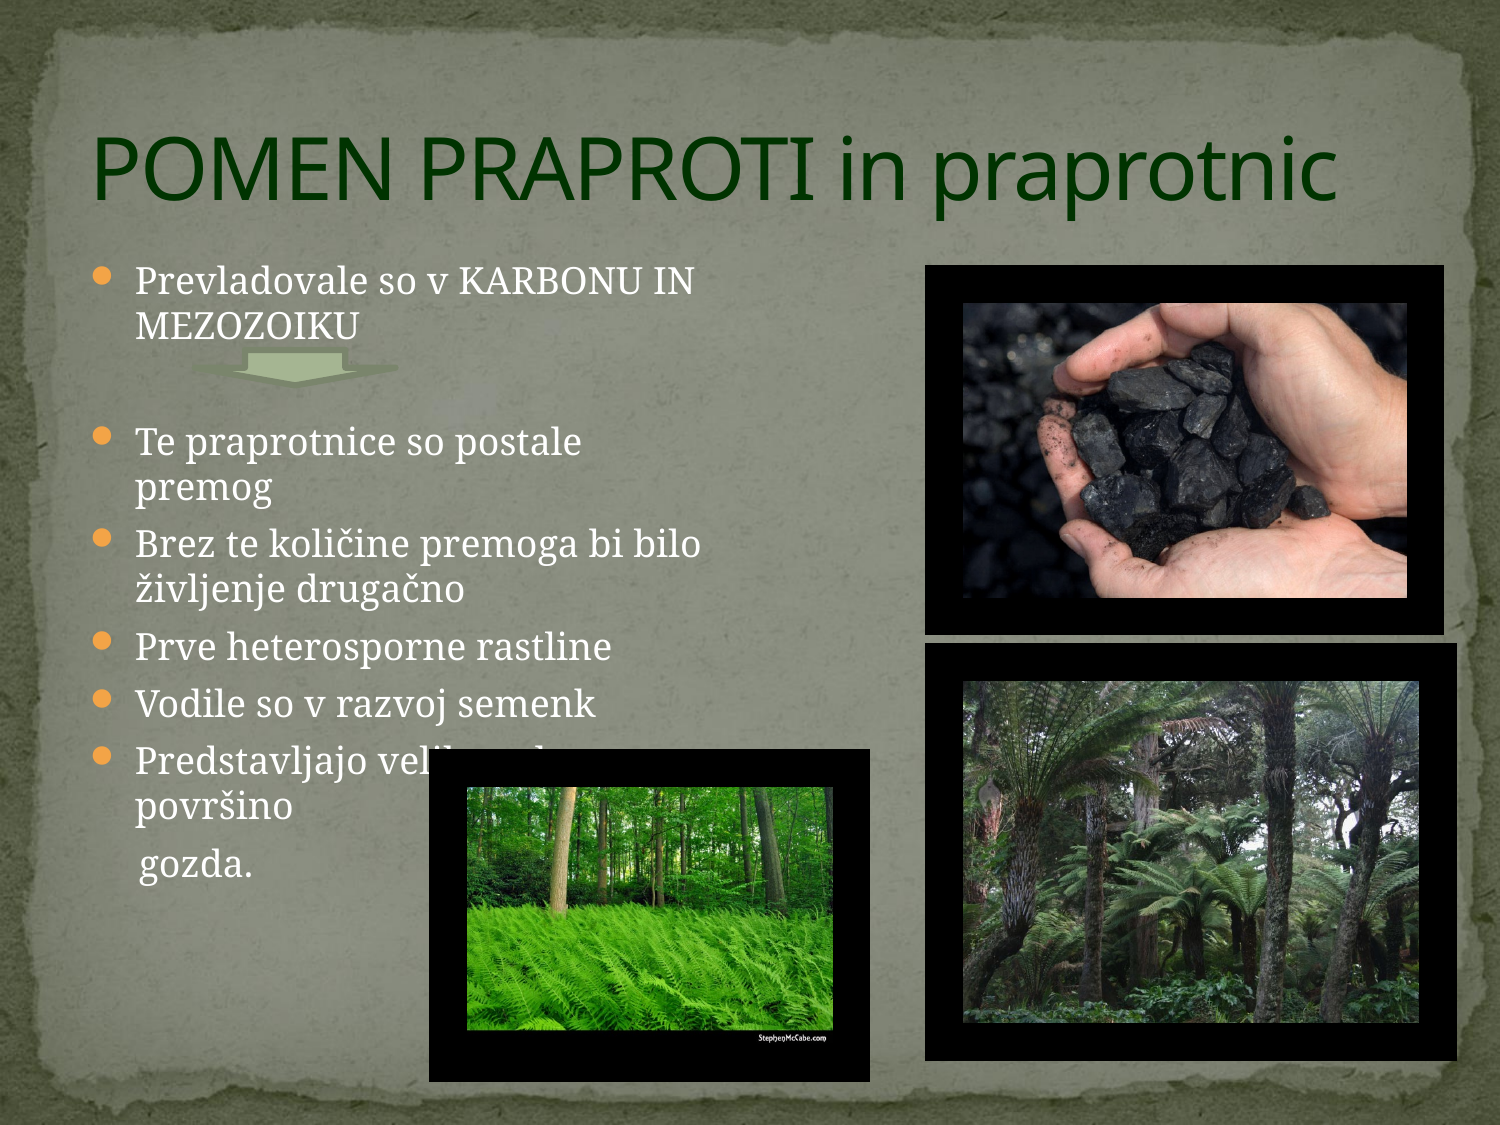

# POMEN PRAPROTI in praprotnic
Prevladovale so v KARBONU IN MEZOZOIKU
Te praprotnice so postale premog
Brez te količine premoga bi bilo življenje drugačno
Prve heterosporne rastline
Vodile so v razvoj semenk
Predstavljajo veliko zeleno površino
 gozda.